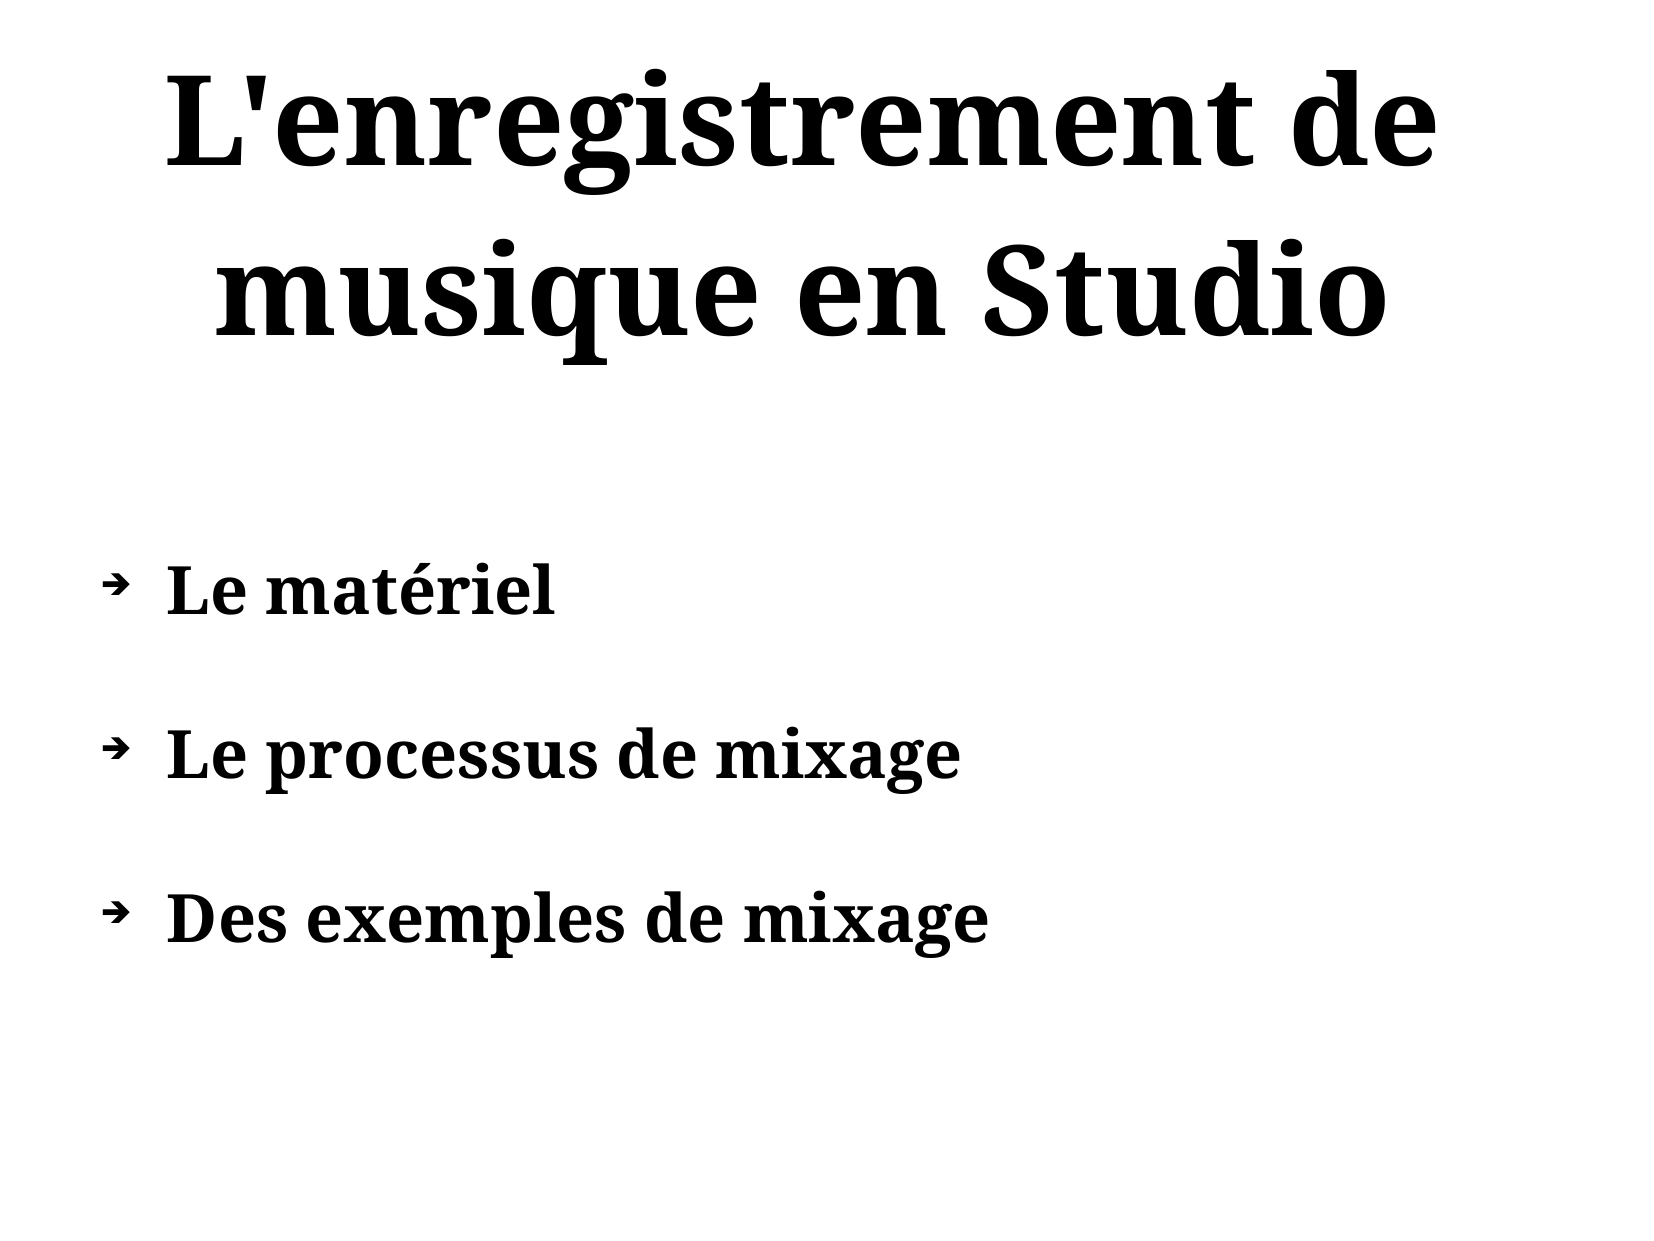

L'enregistrement de musique en Studio
# Le matériel
 Le processus de mixage
 Des exemples de mixage